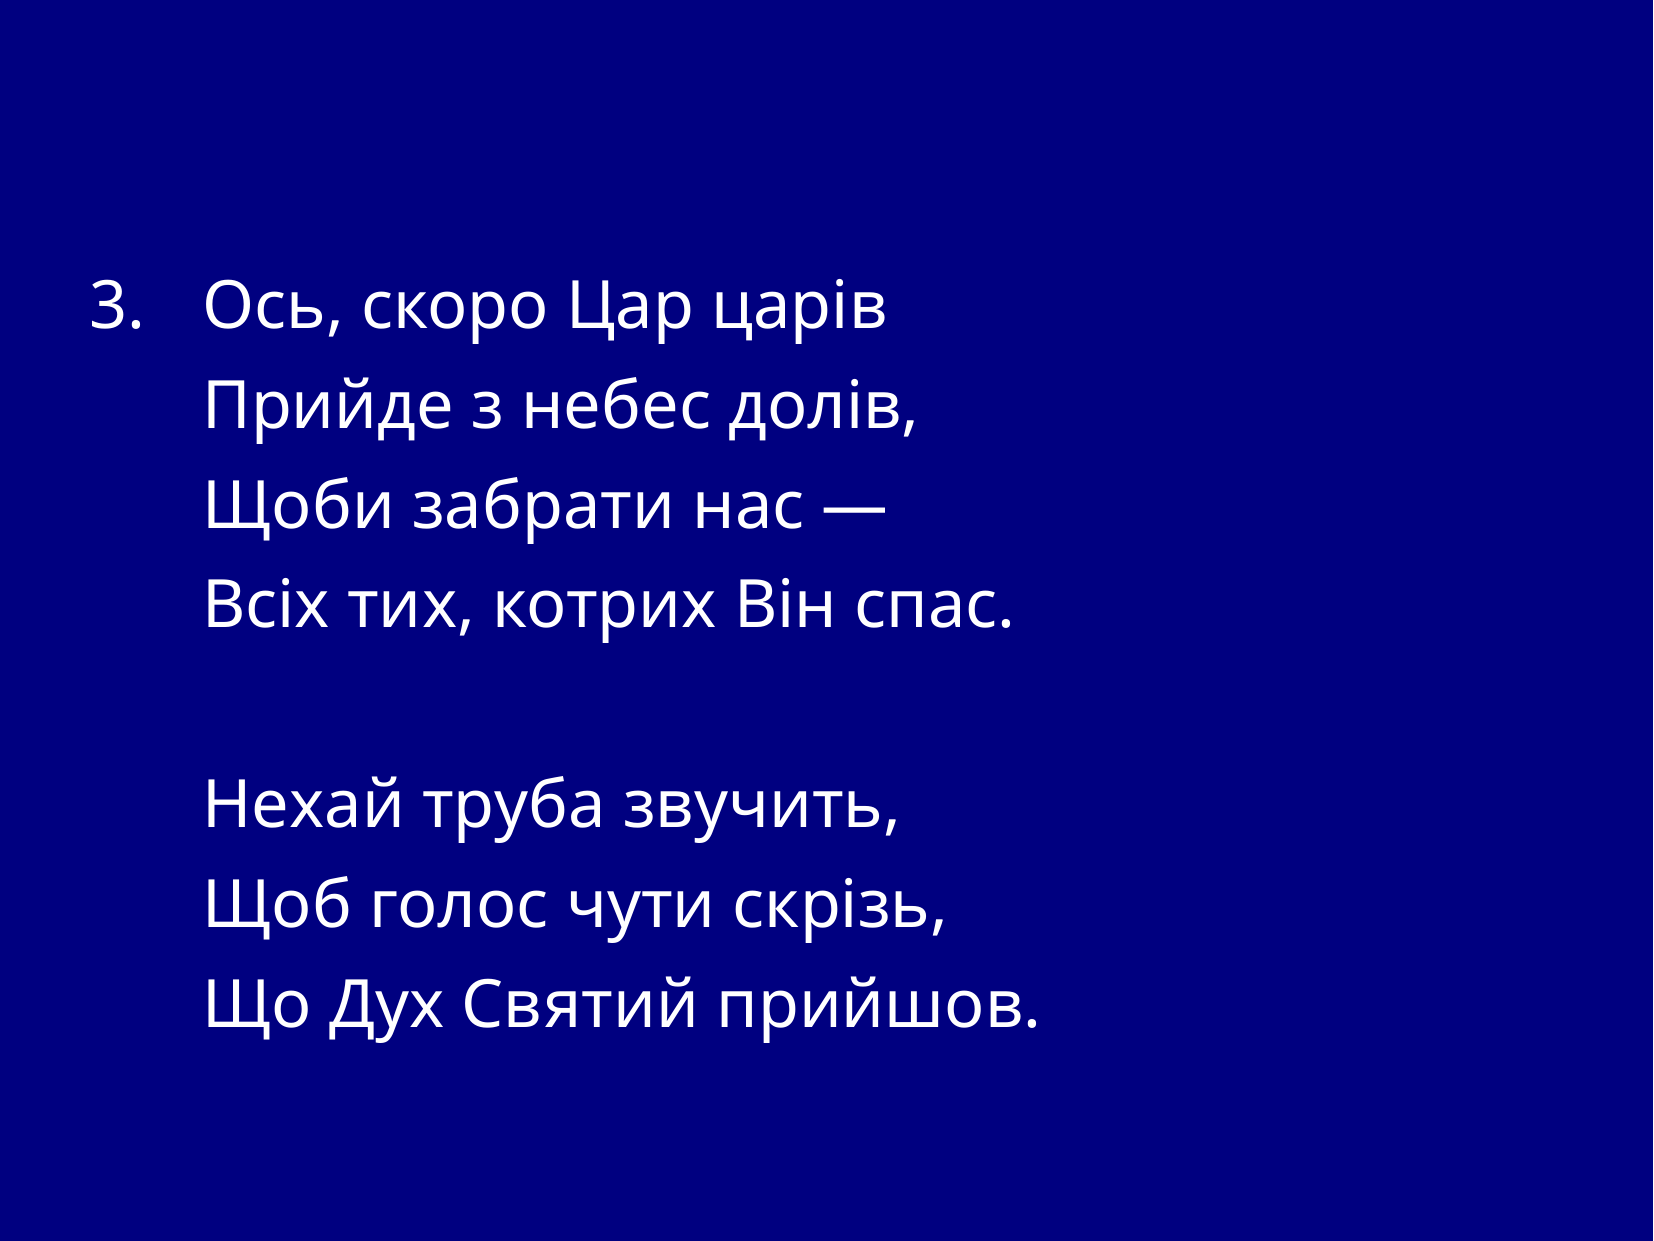

3.	Ось, скоро Цар царів
	Прийде з небес долів,
	Щоби забрати нас ―
	Всіх тих, котрих Він спас.
	Нехай труба звучить,
	Щоб голос чути скрізь,
	Що Дух Святий прийшов.